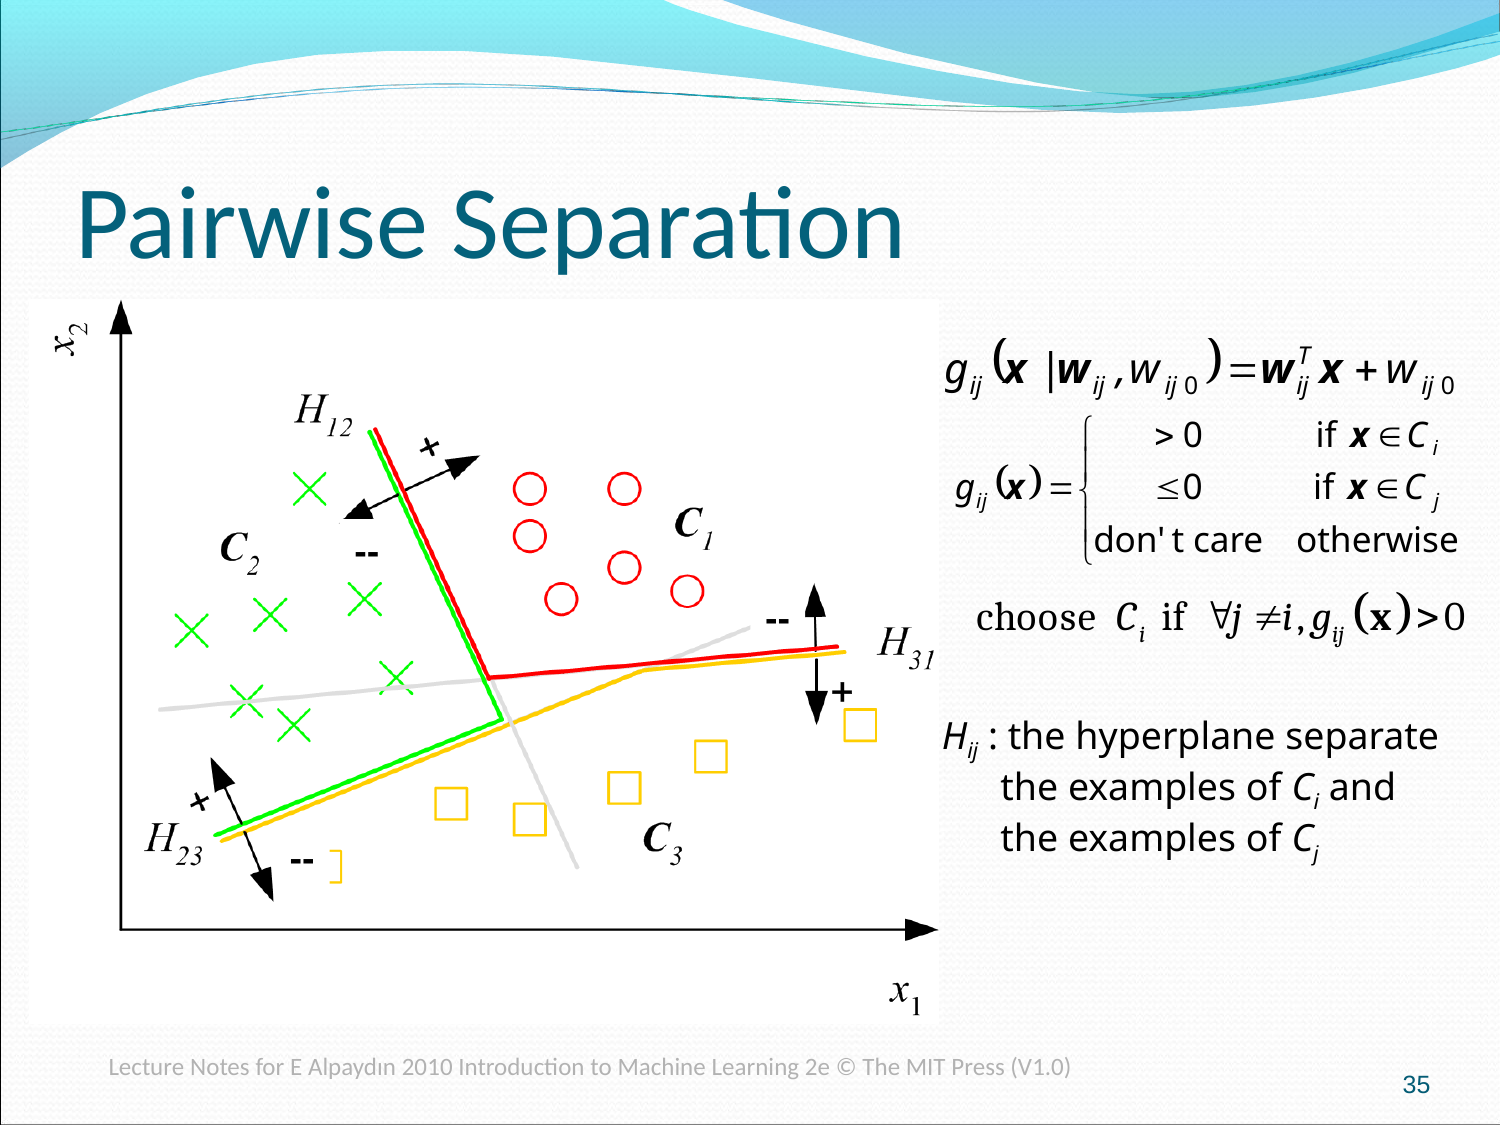

Pairwise Separation
--
--
Hij : the hyperplane separate
 the examples of Ci and
 the examples of Cj
--
Lecture Notes for E Alpaydın 2010 Introduction to Machine Learning 2e © The MIT Press (V1.0)